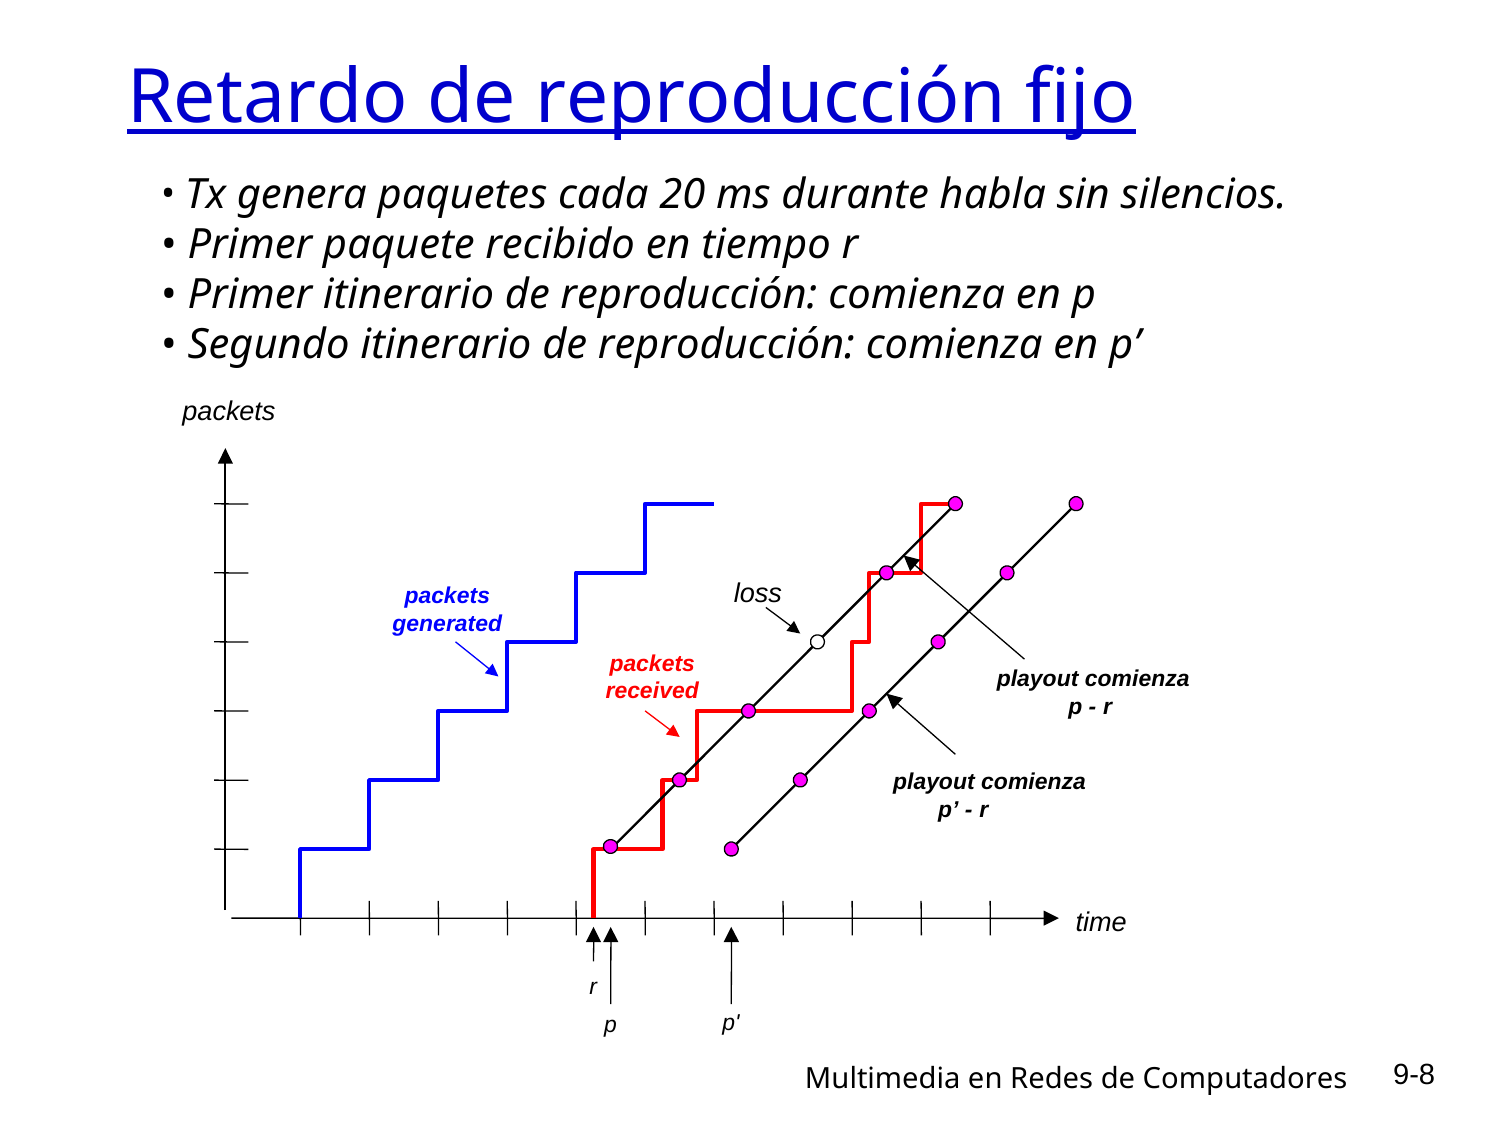

# Retardo de reproducción fijo
 Tx genera paquetes cada 20 ms durante habla sin silencios.
 Primer paquete recibido en tiempo r
 Primer itinerario de reproducción: comienza en p
 Segundo itinerario de reproducción: comienza en p’
packets
loss
packets
generated
packets
playout comienza
received
p - r
playout comienza
p’ - r
time
r
p'
p
8